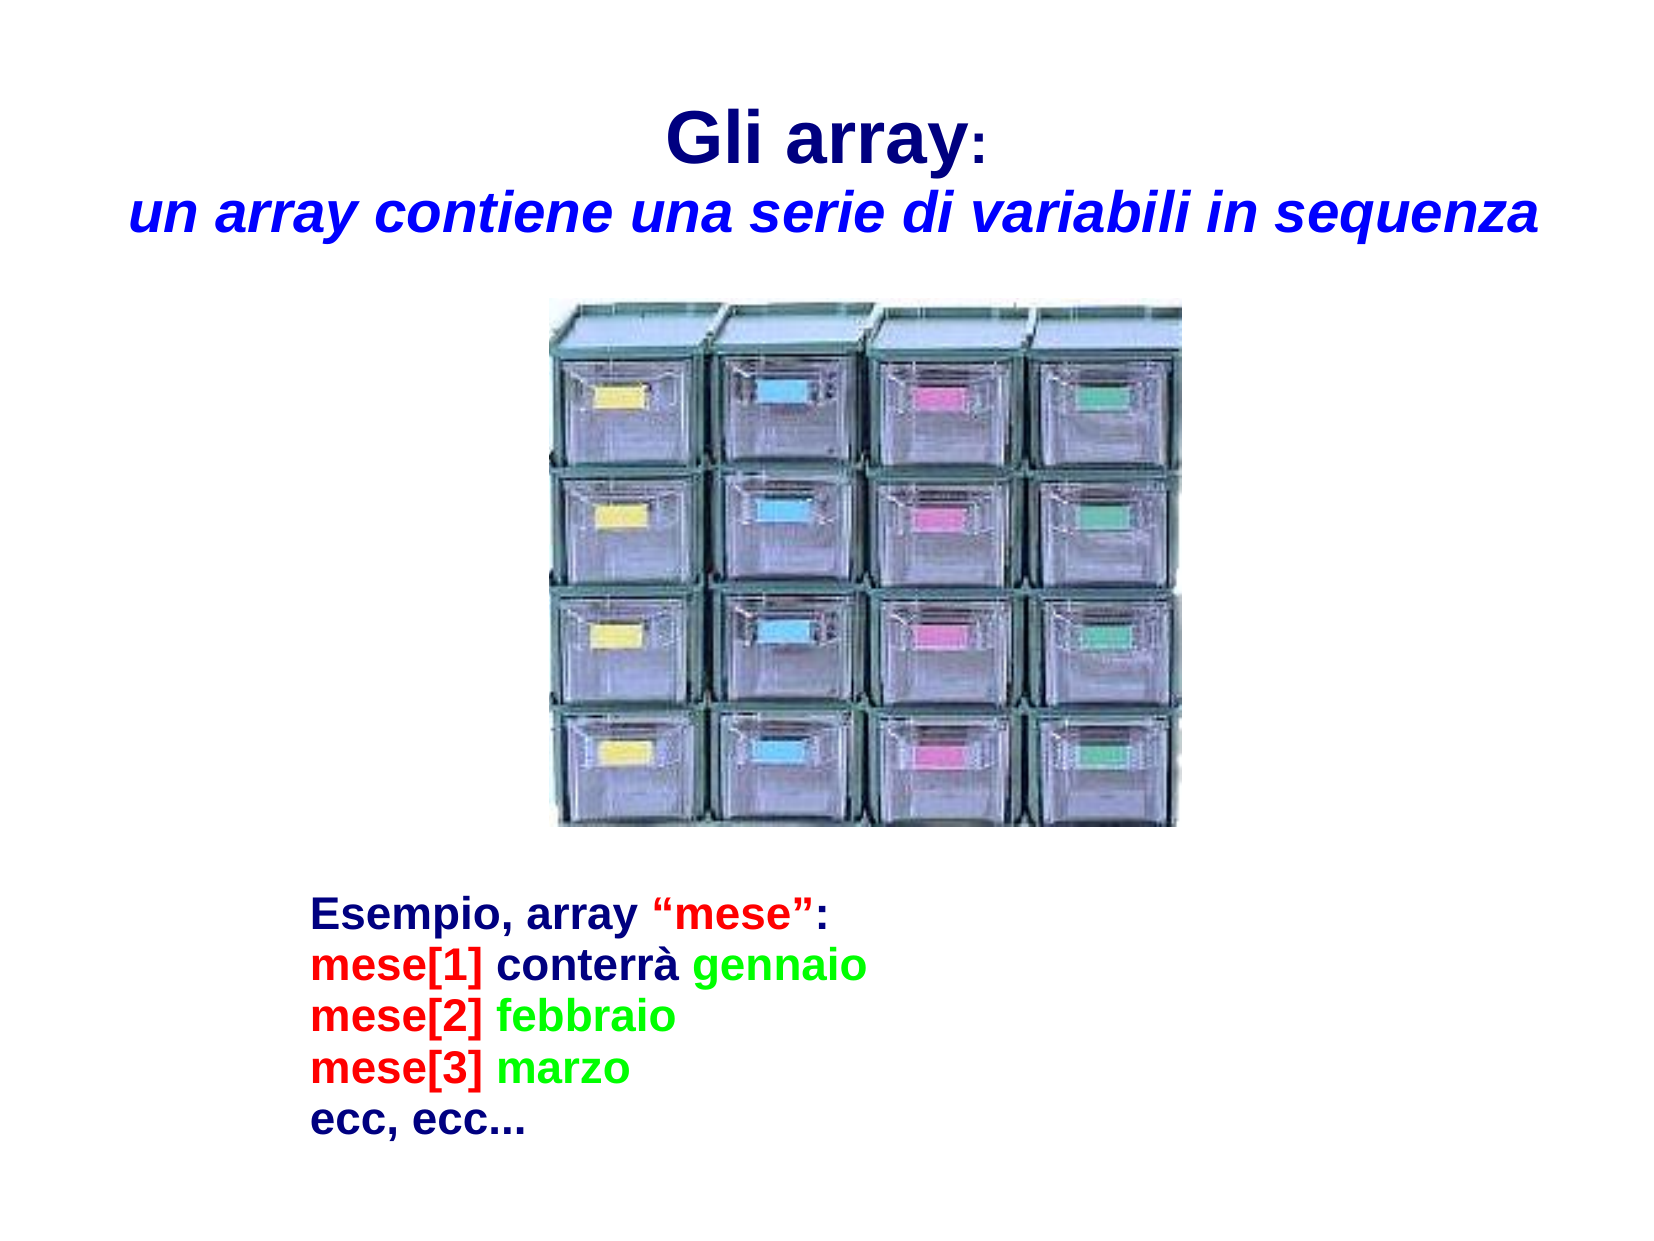

Gli array:
 un array contiene una serie di variabili in sequenza
Esempio, array “mese”:
mese[1] conterrà gennaio
mese[2] febbraio
mese[3] marzo
ecc, ecc...